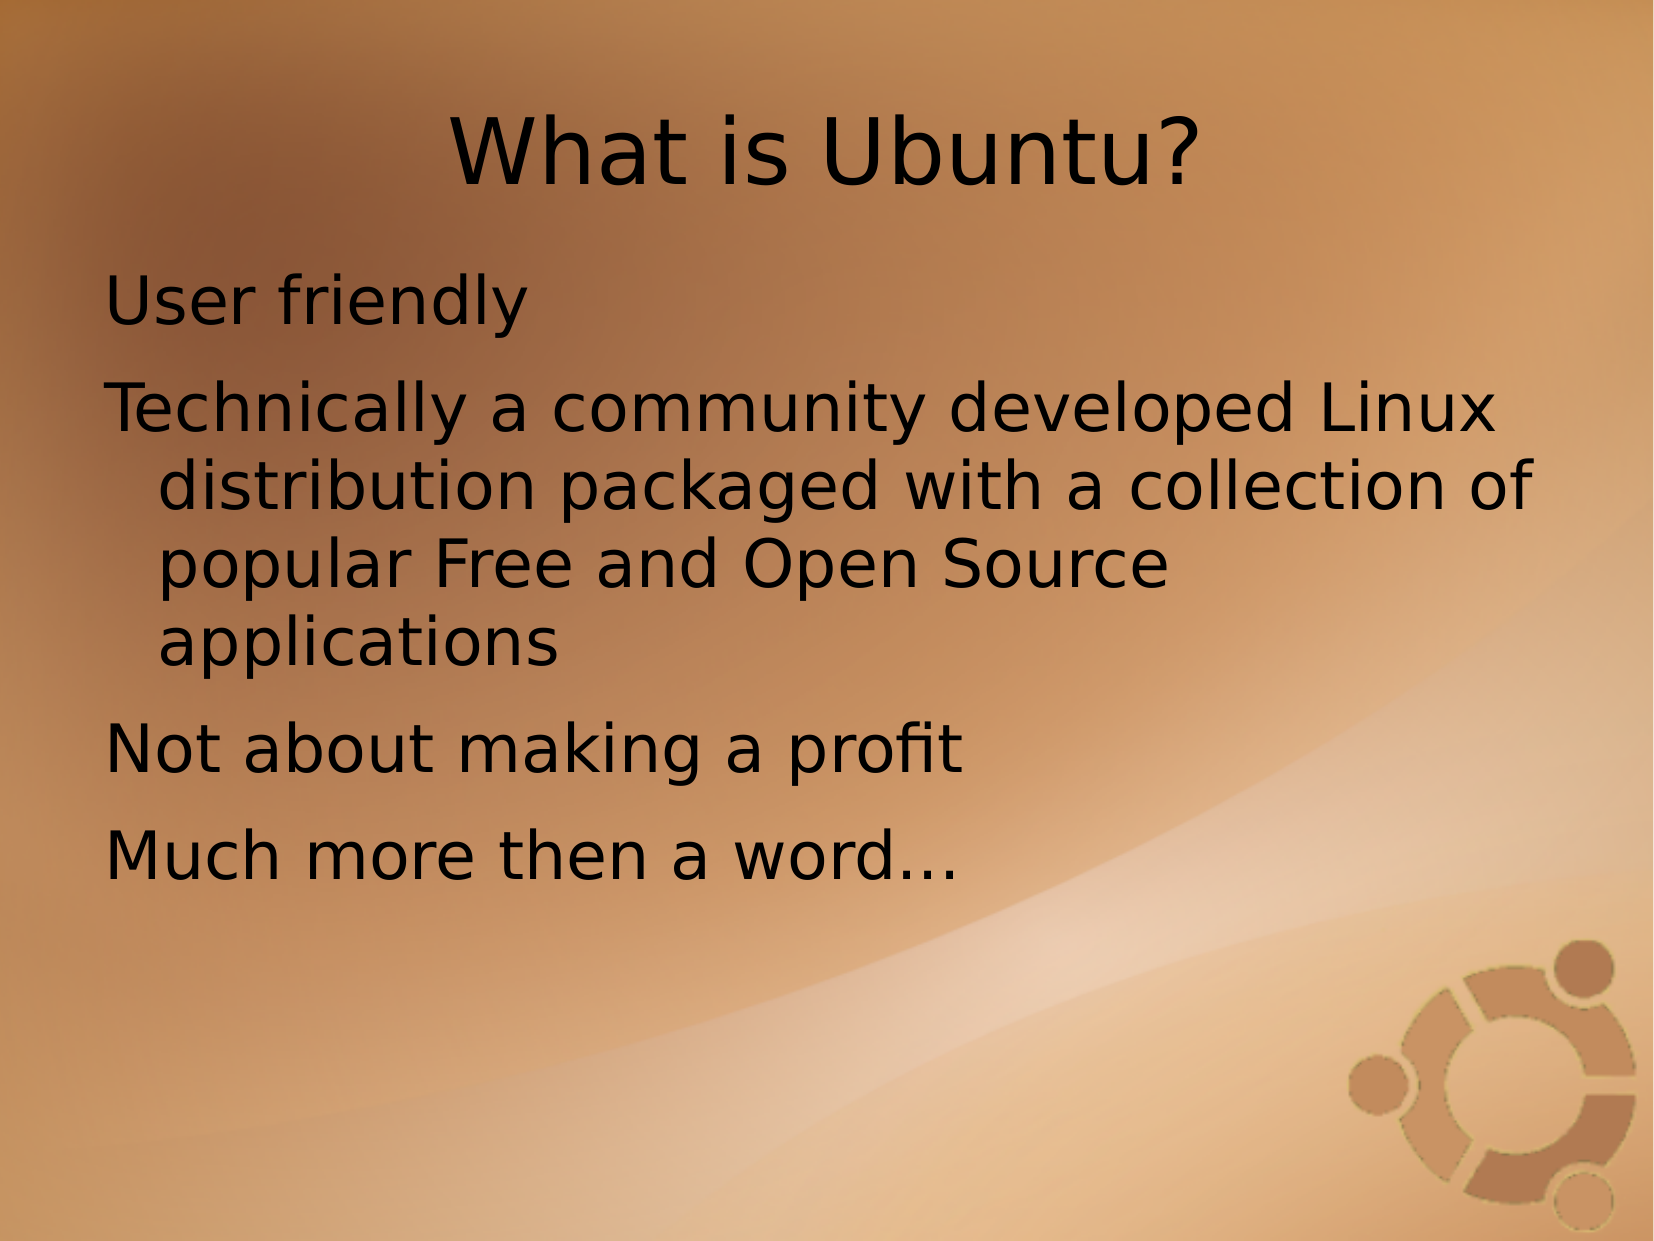

# What is Ubuntu?
User friendly
Technically a community developed Linux distribution packaged with a collection of popular Free and Open Source applications
Not about making a profit
Much more then a word...